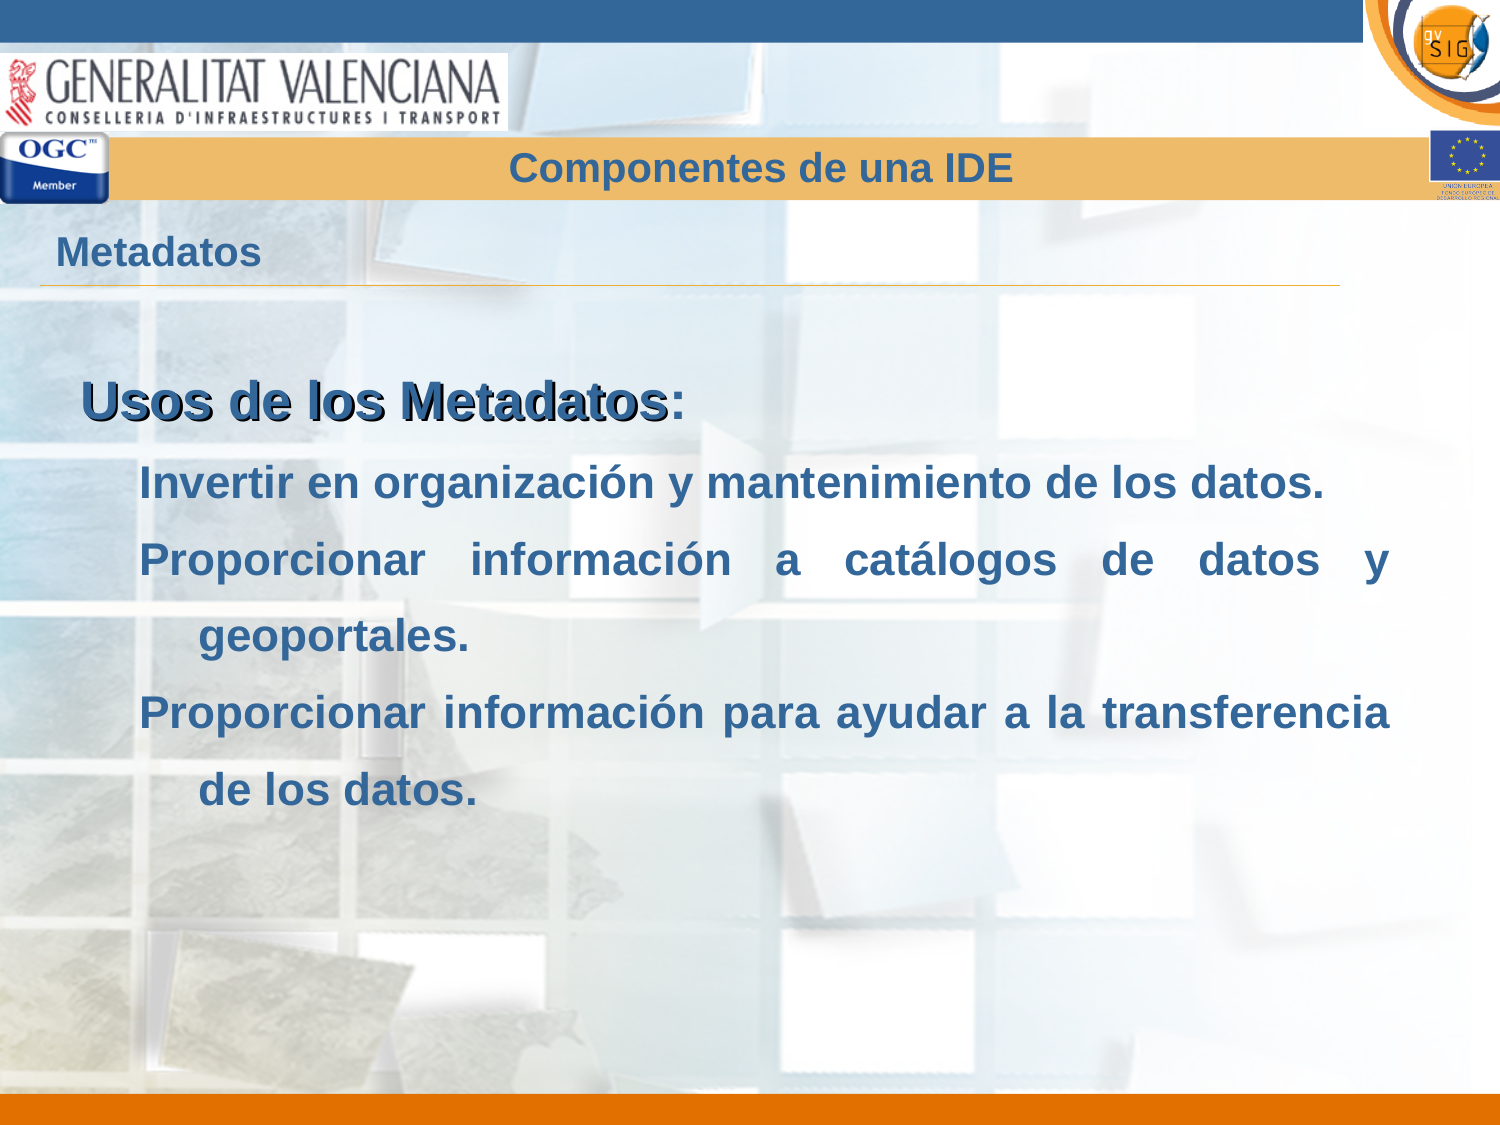

Componentes de una IDE
Metadatos
Usos de los Metadatos:
Invertir en organización y mantenimiento de los datos.
Proporcionar información a catálogos de datos y geoportales.
Proporcionar información para ayudar a la transferencia de los datos.